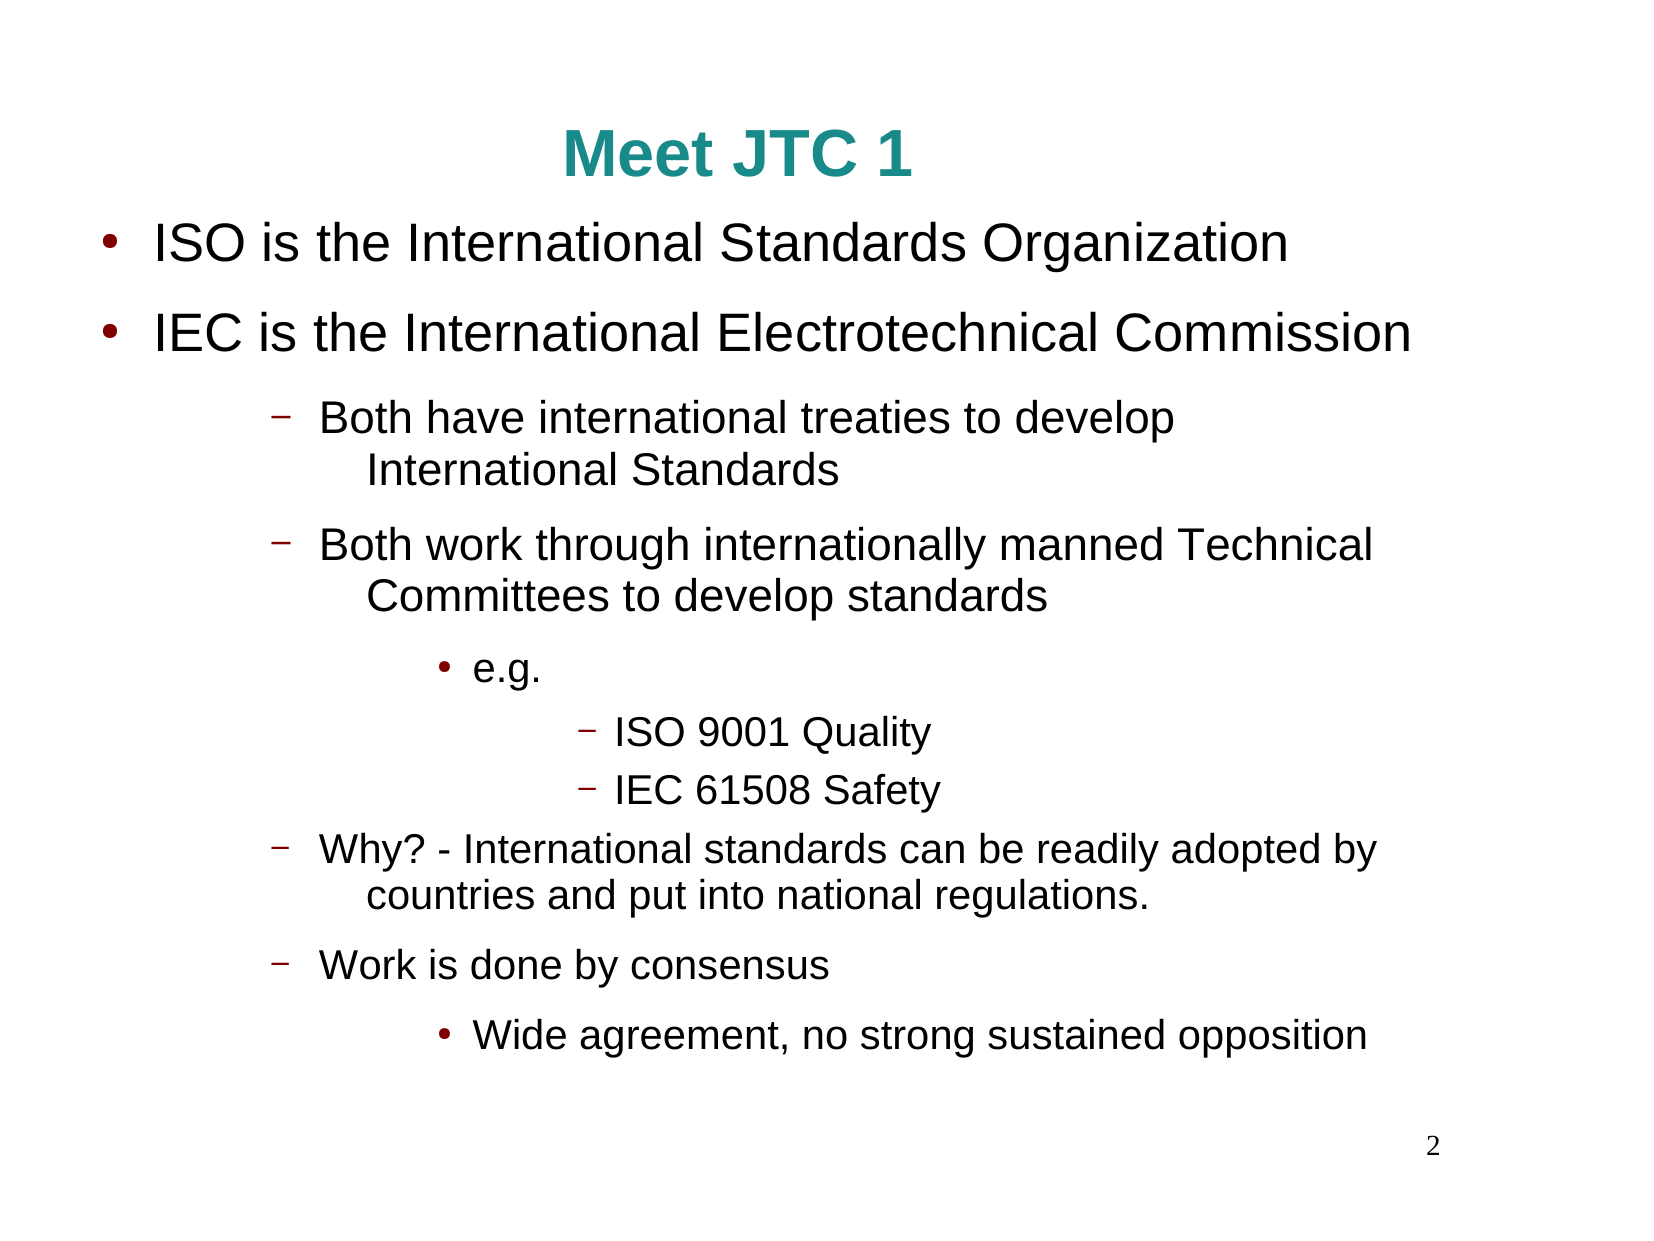

# Meet JTC 1
ISO is the International Standards Organization
IEC is the International Electrotechnical Commission
Both have international treaties to develop International Standards
Both work through internationally manned Technical Committees to develop standards
e.g.
ISO 9001 Quality
IEC 61508 Safety
Why? - International standards can be readily adopted by countries and put into national regulations.
Work is done by consensus
Wide agreement, no strong sustained opposition
2